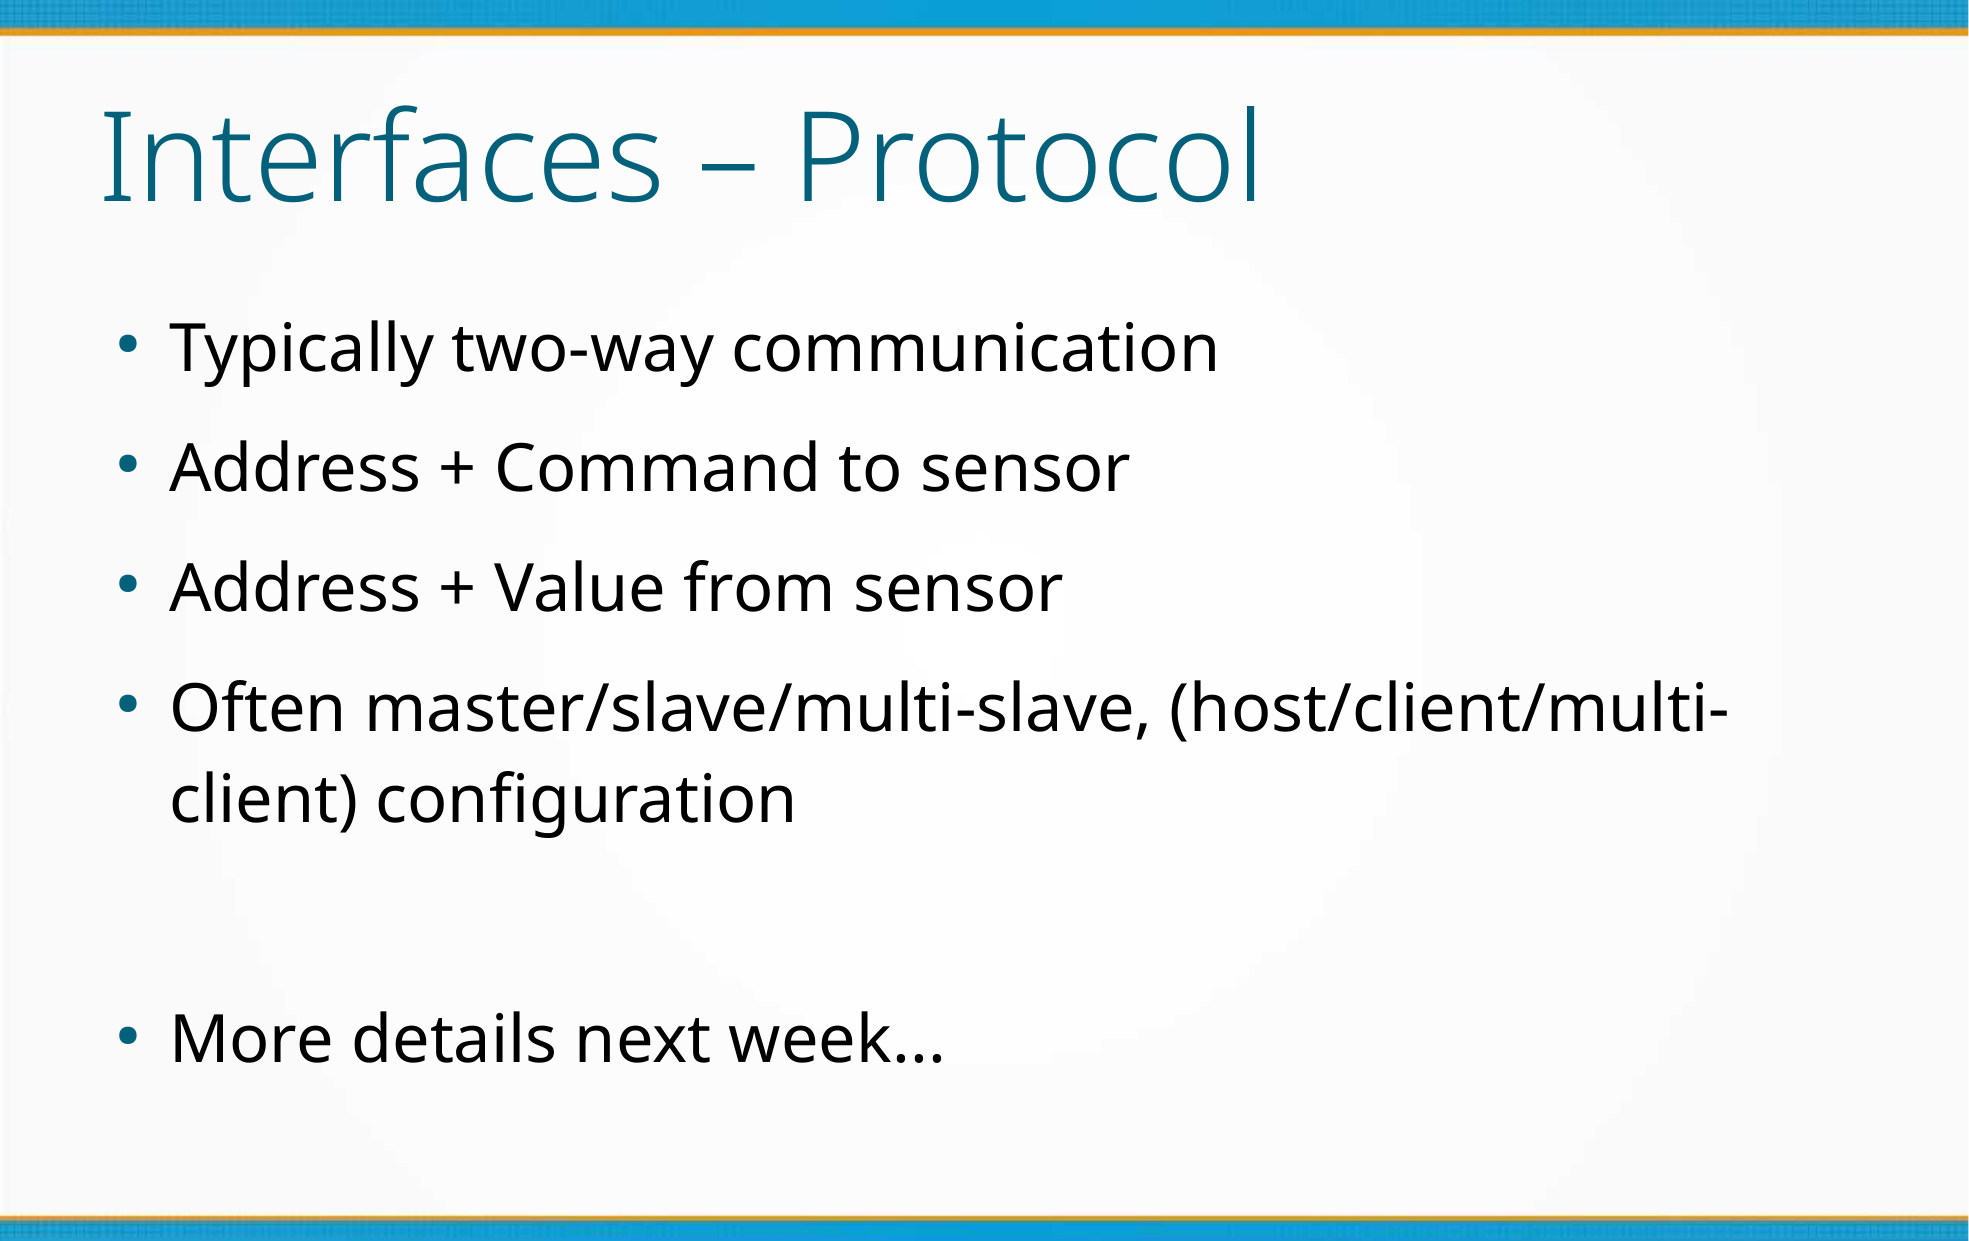

# Interfaces – Protocol
Typically two-way communication
Address + Command to sensor
Address + Value from sensor
Often master/slave/multi-slave, (host/client/multi-client) configuration
More details next week...